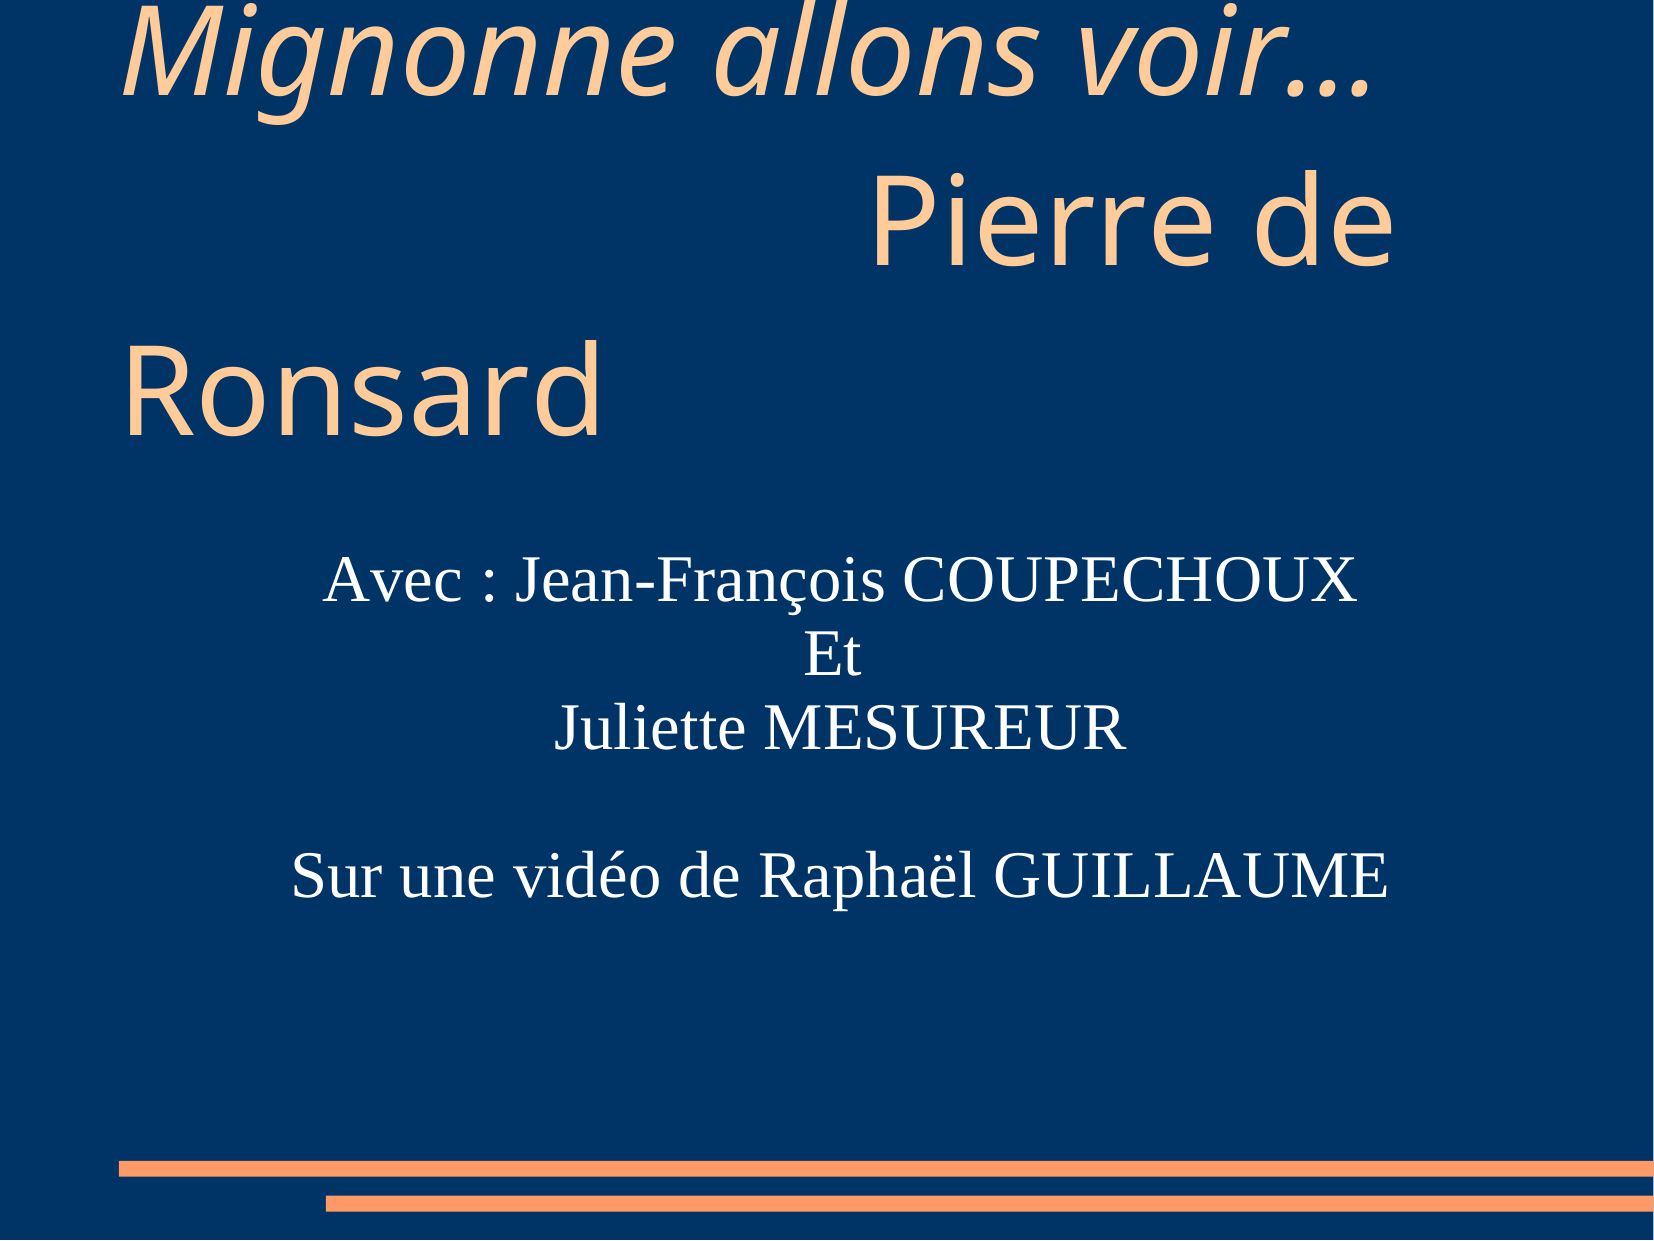

# Mignonne allons voir... Pierre de Ronsard
Avec : Jean-François COUPECHOUX
Et
Juliette MESUREUR
Sur une vidéo de Raphaël GUILLAUME